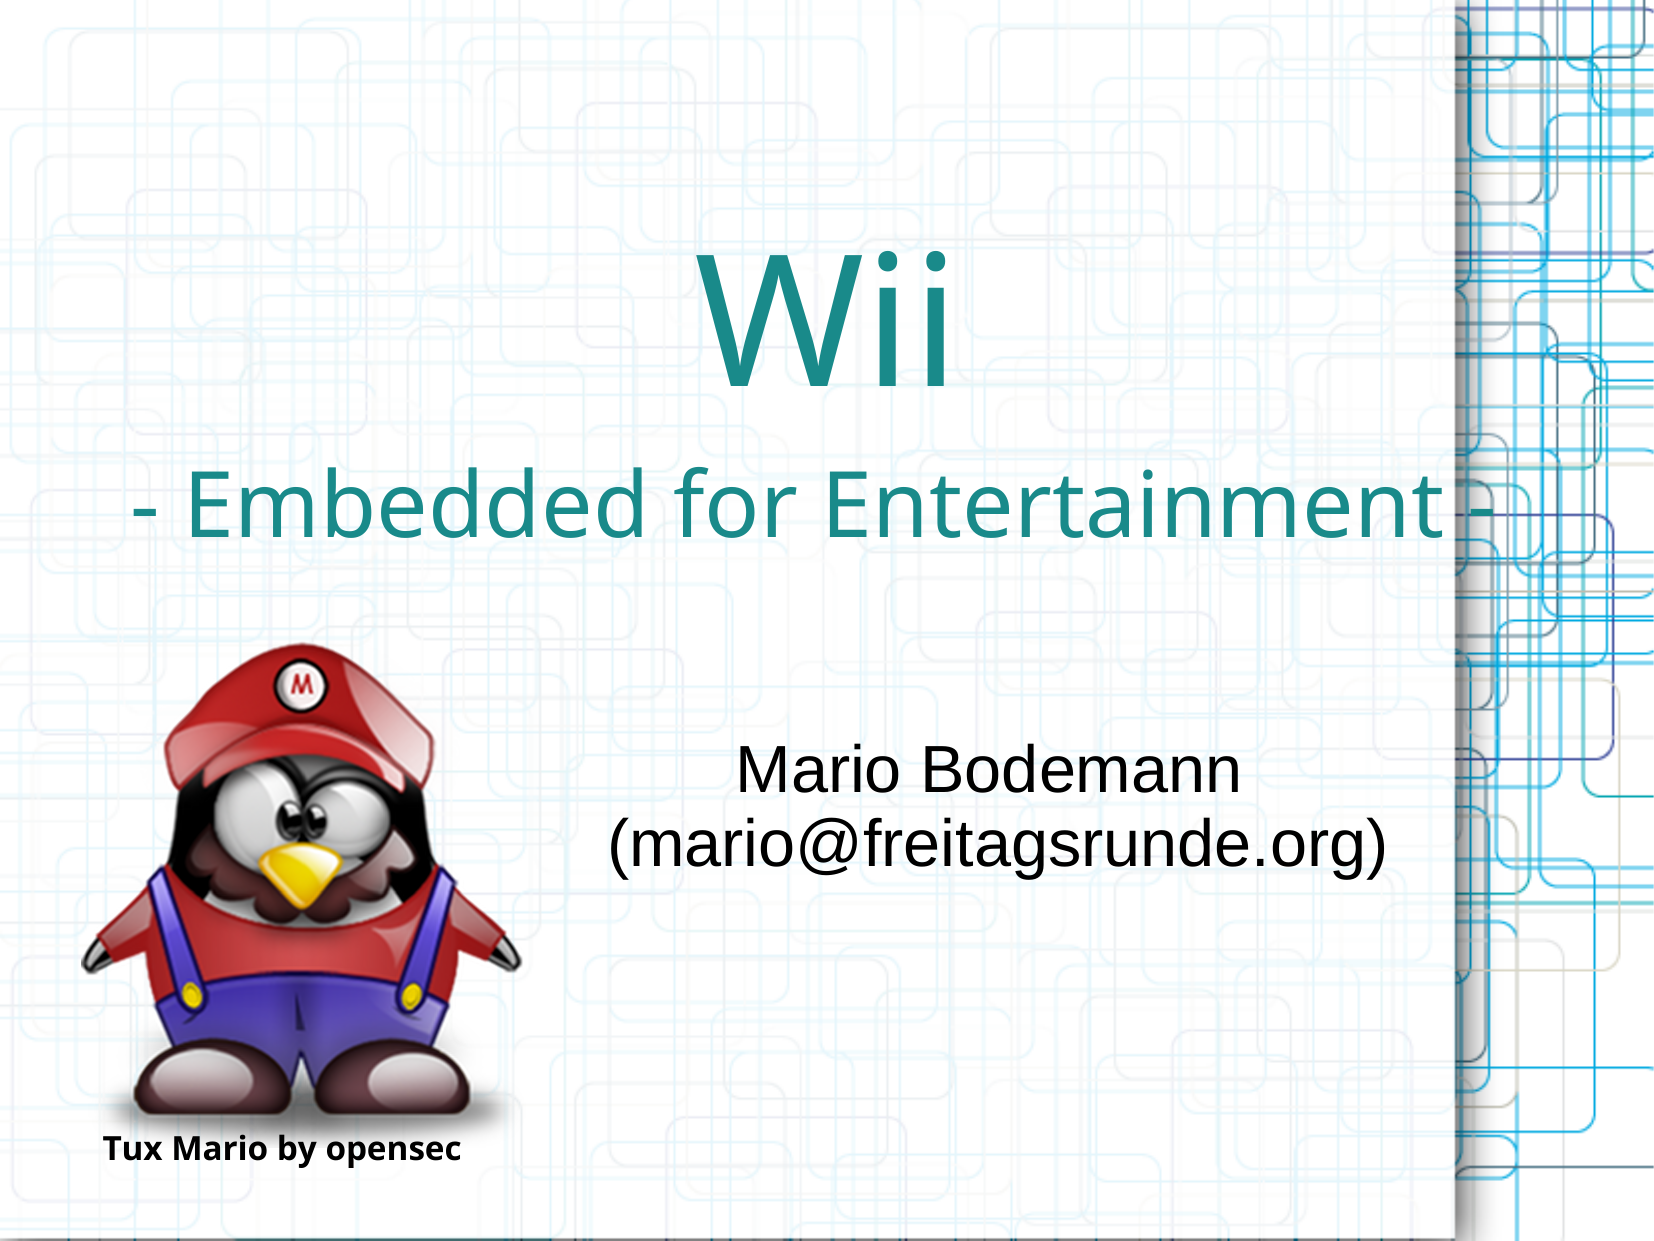

# Wii - Embedded for Entertainment -
Mario Bodemann
(mario@freitagsrunde.org)
Tux Mario by opensec